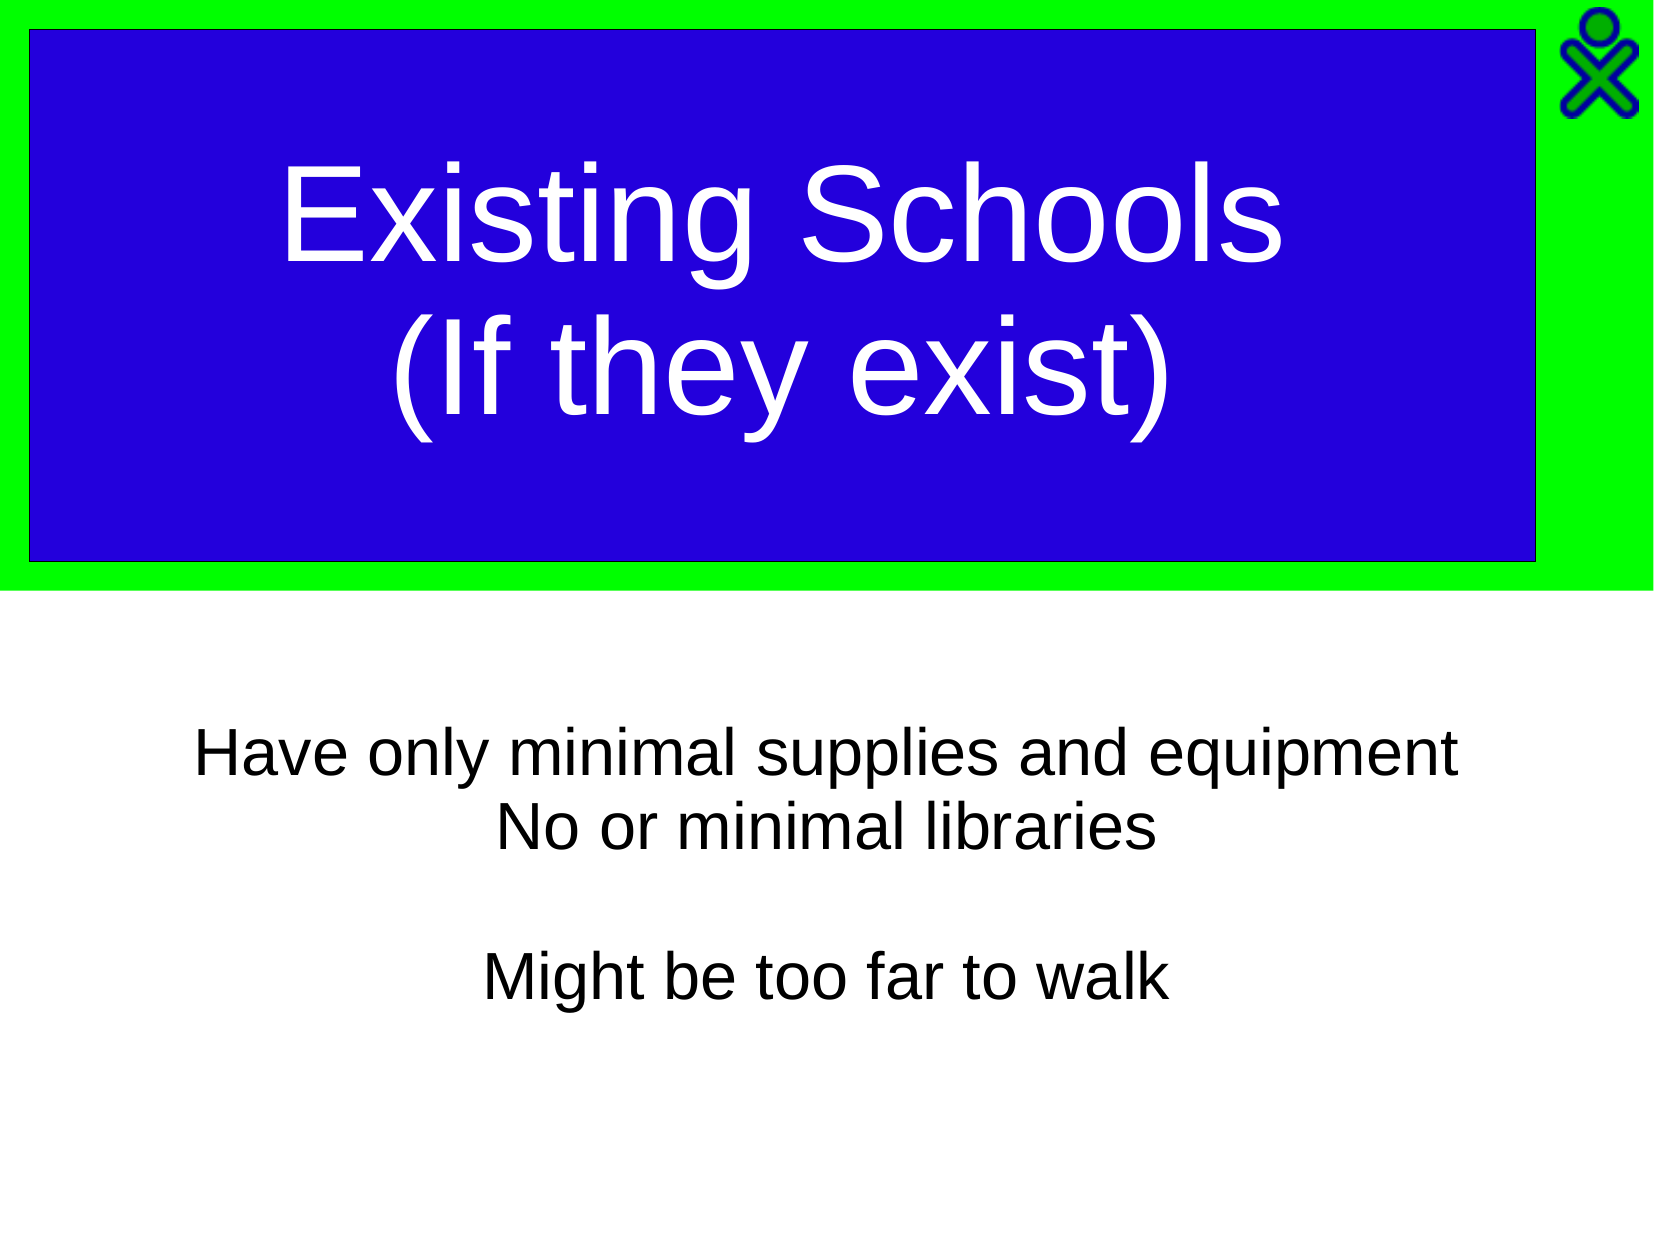

# Existing Schools (If they exist)
Have only minimal supplies and equipment
No or minimal libraries
Might be too far to walk